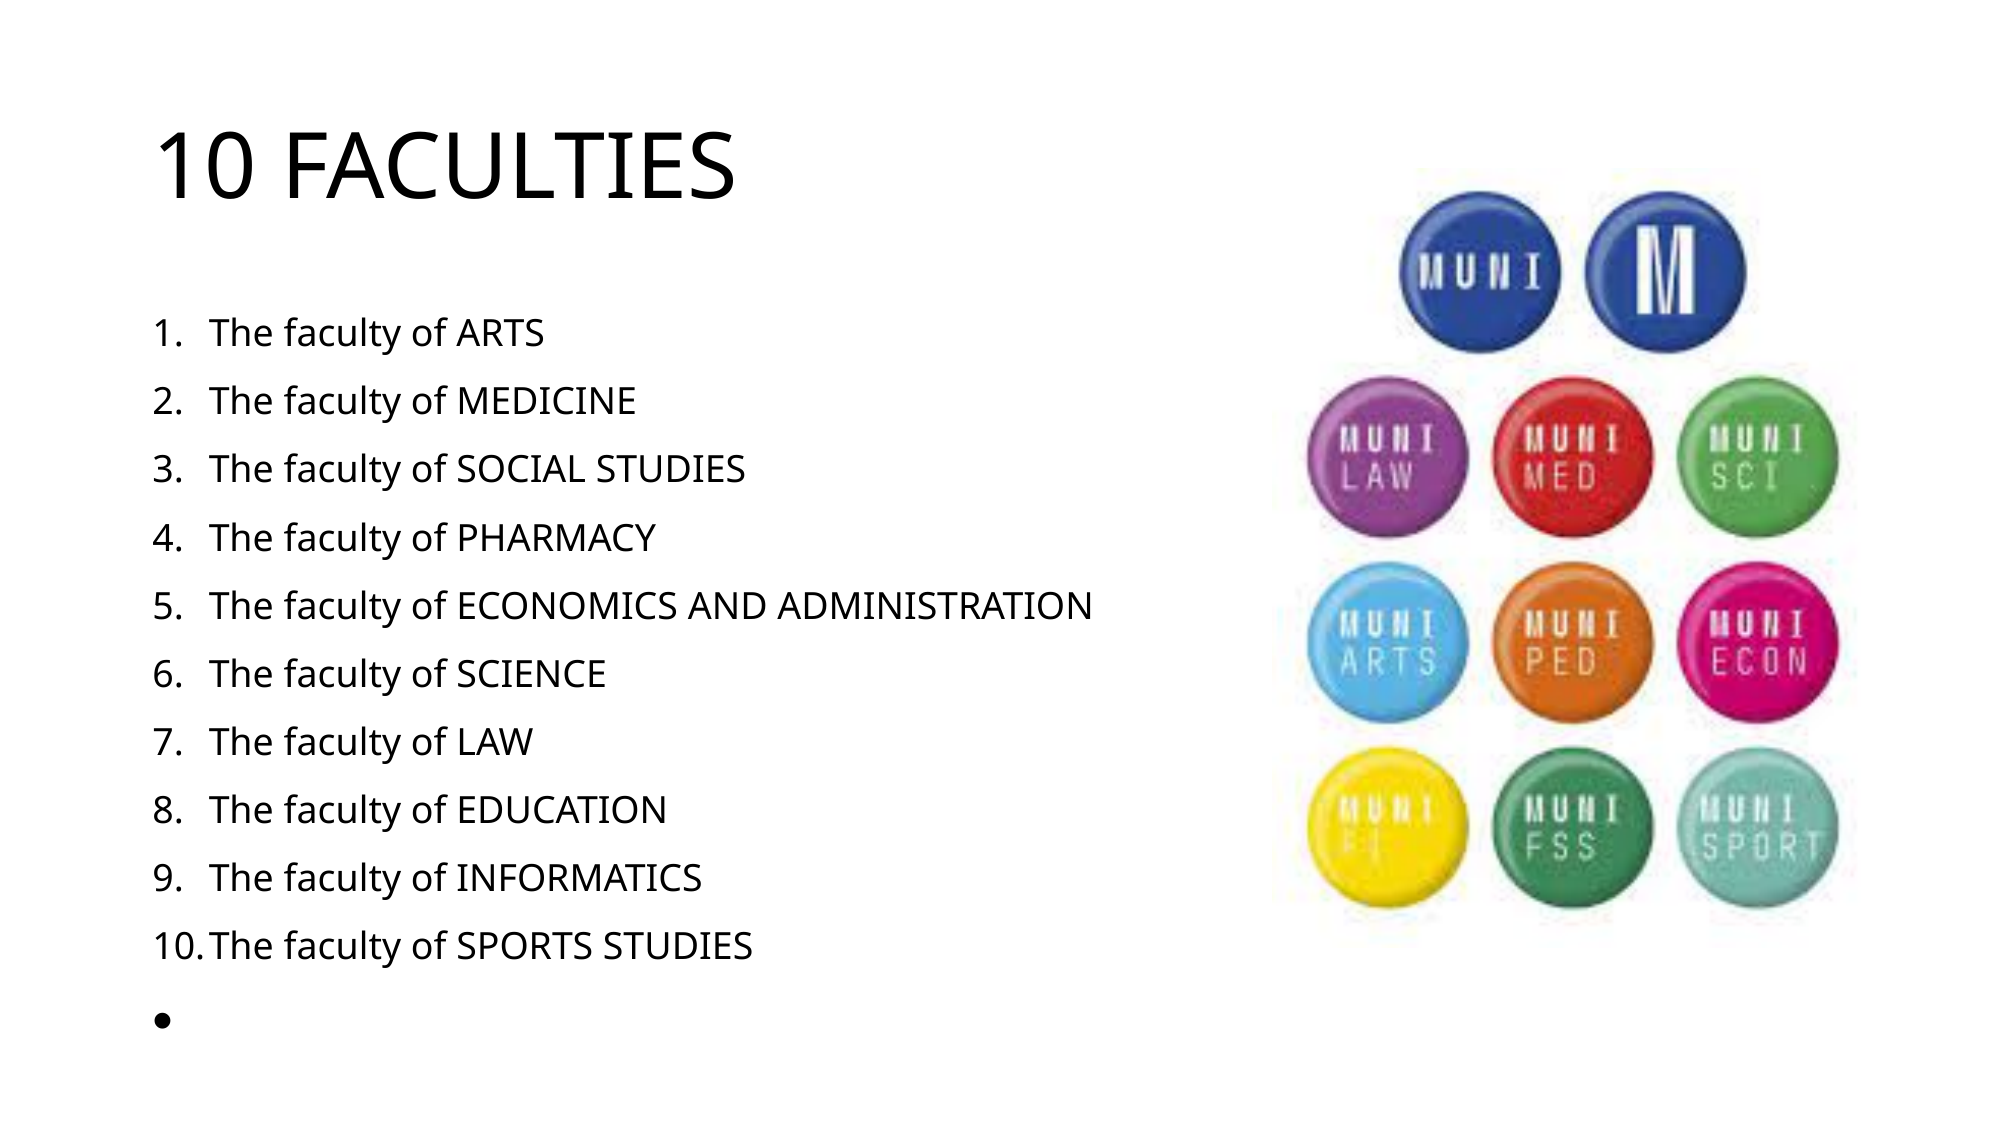

# 10 FACULTIES
The faculty of ARTS
The faculty of MEDICINE
The faculty of SOCIAL STUDIES
The faculty of PHARMACY
The faculty of ECONOMICS AND ADMINISTRATION
The faculty of SCIENCE
The faculty of LAW
The faculty of EDUCATION
The faculty of INFORMATICS
The faculty of SPORTS STUDIES